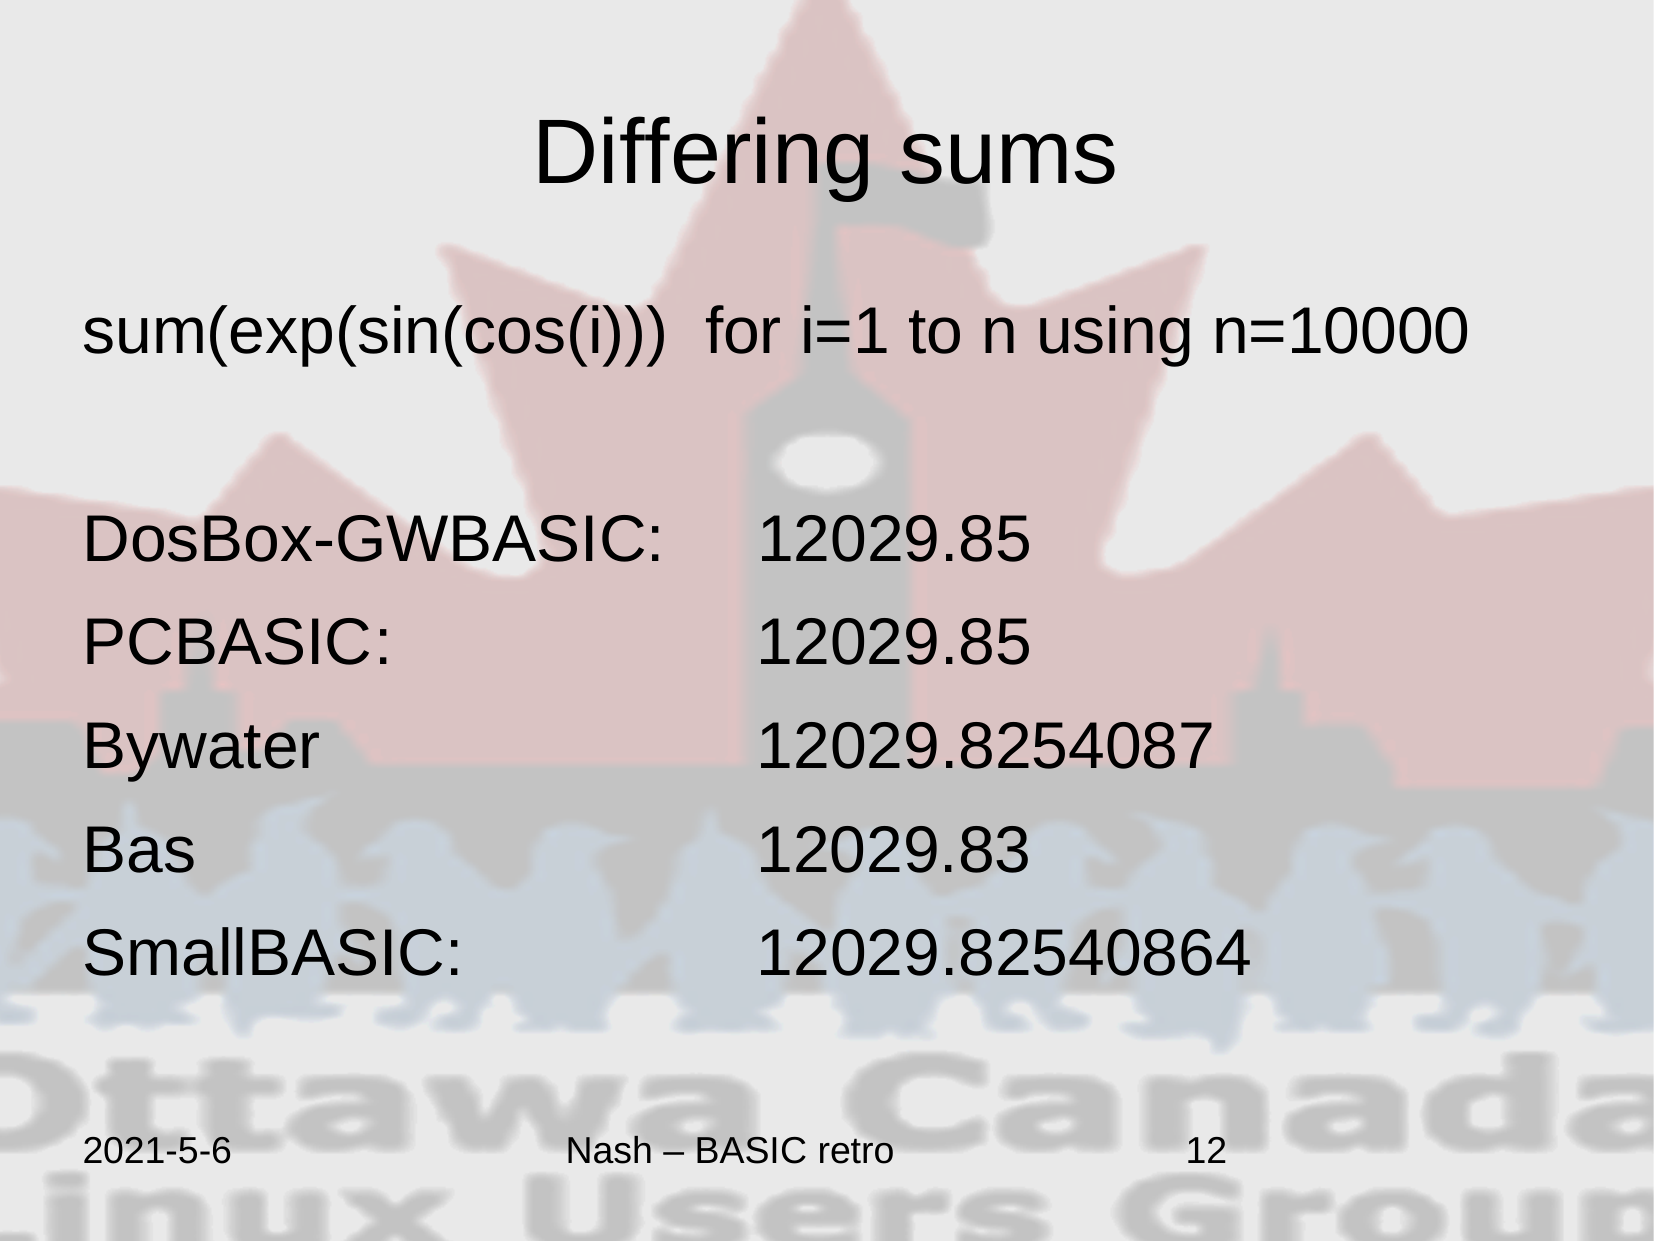

# Differing sums
sum(exp(sin(cos(i))) for i=1 to n using n=10000
DosBox-GWBASIC:				 12029.85
PCBASIC		:					 12029.85
Bywater				 12029.8254087
Bas										 12029.83
SmallBASIC: 					 12029.82540864
12